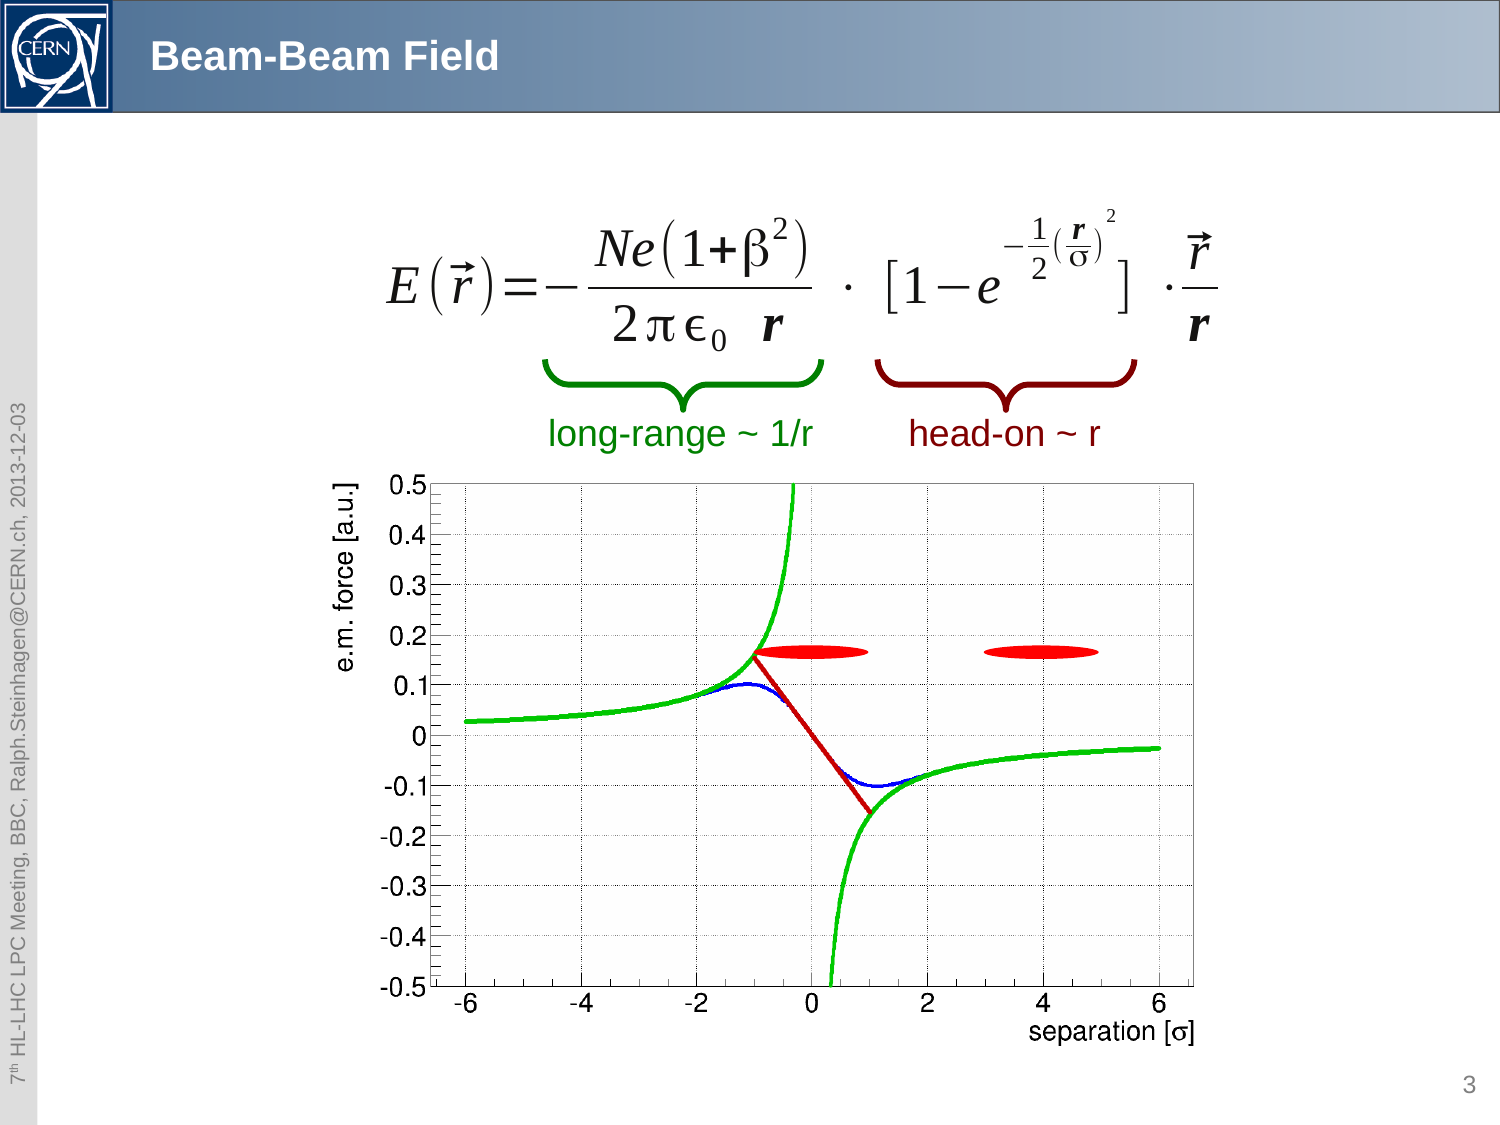

# Beam-Beam Field
long-range ~ 1/r
head-on ~ r